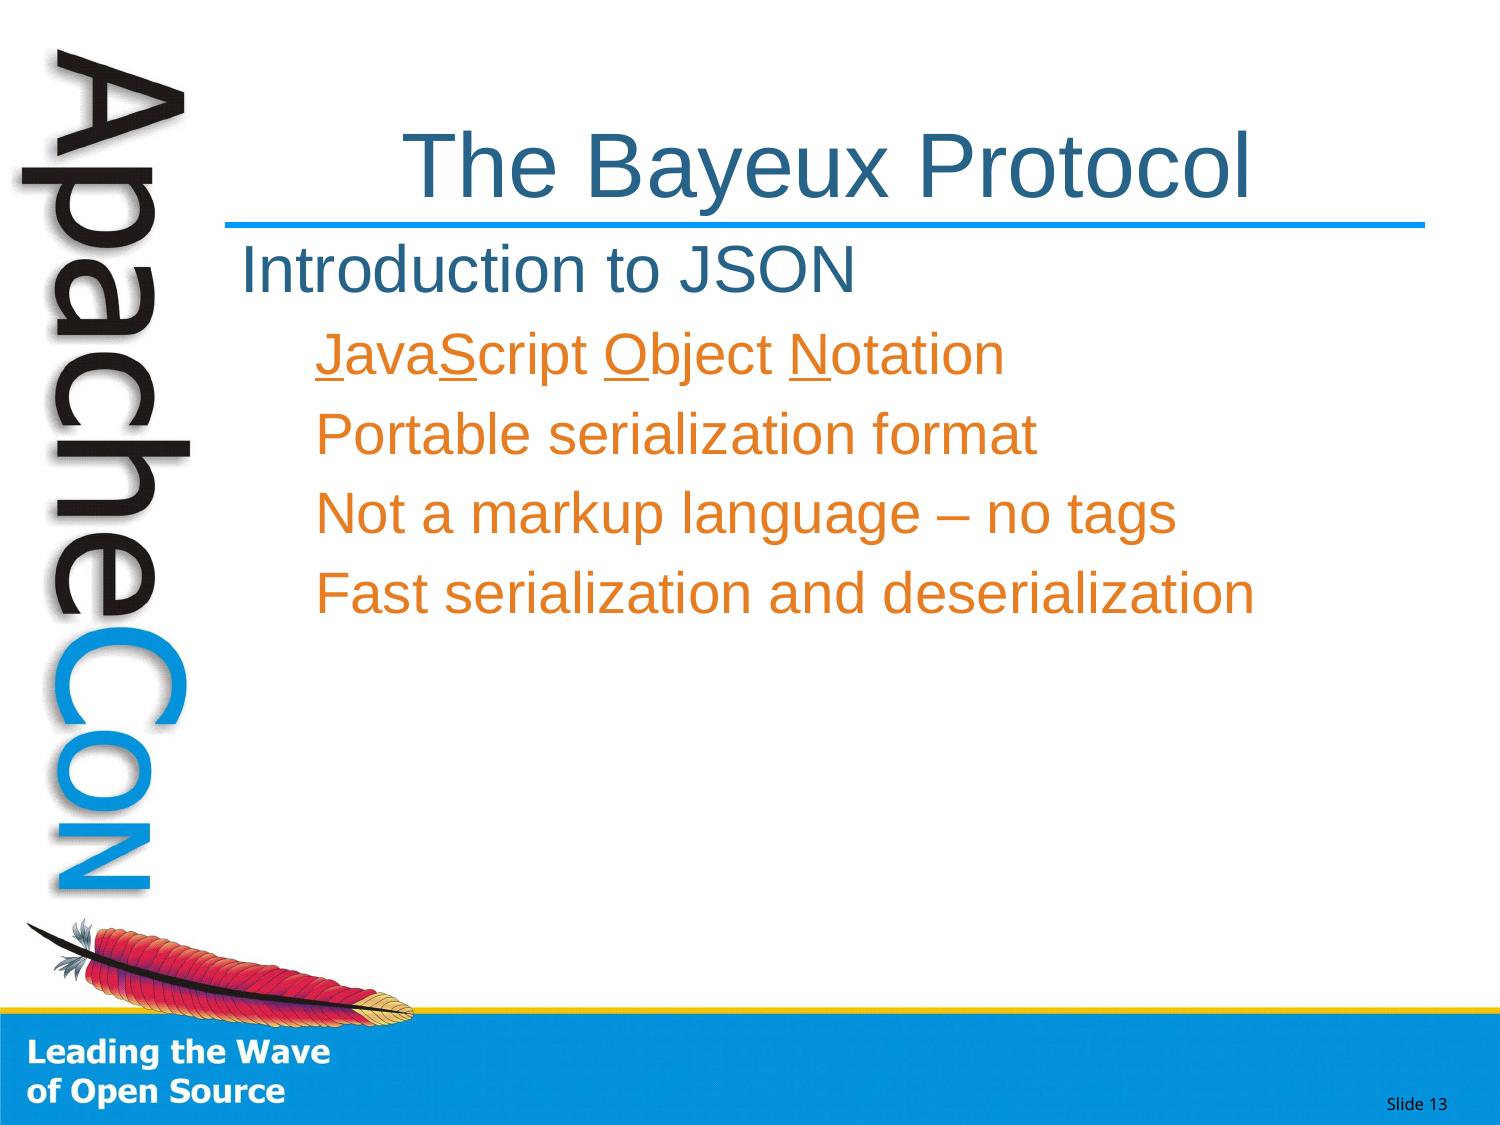

# The Bayeux Protocol
Introduction to JSON
JavaScript Object Notation
Portable serialization format
Not a markup language – no tags
Fast serialization and deserialization
Slide